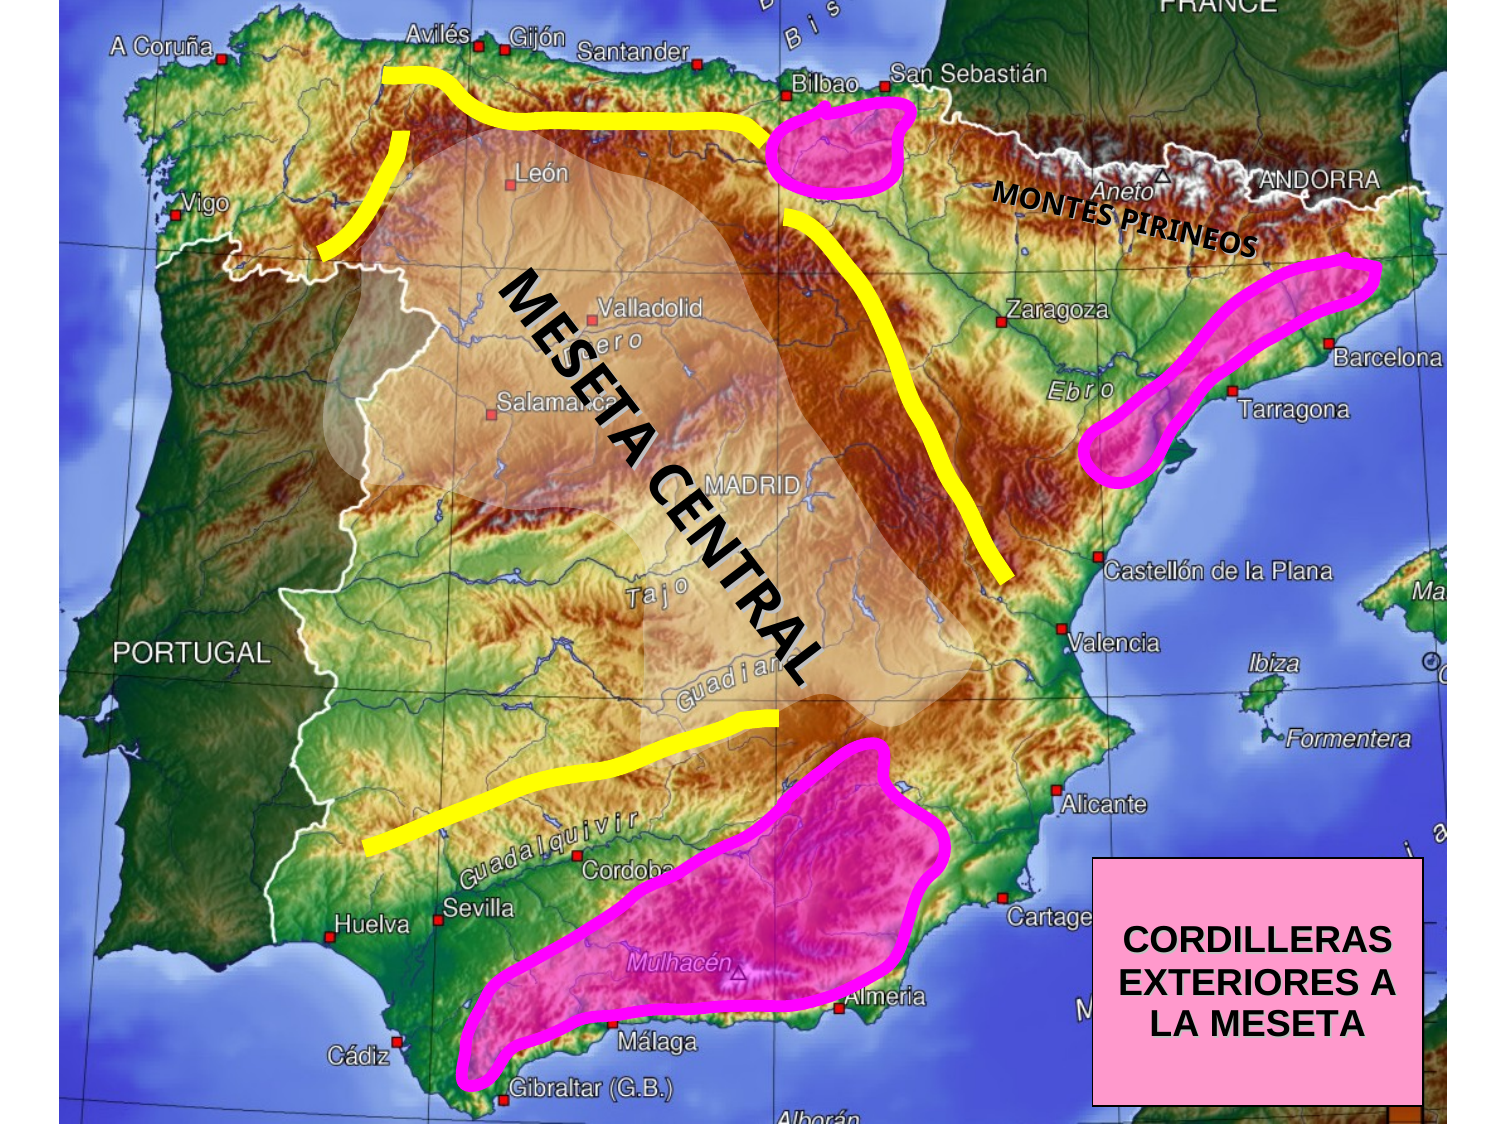

MONTES PIRINEOS
MESETA CENTRAL
CORDILLERAS EXTERIORES A LA MESETA